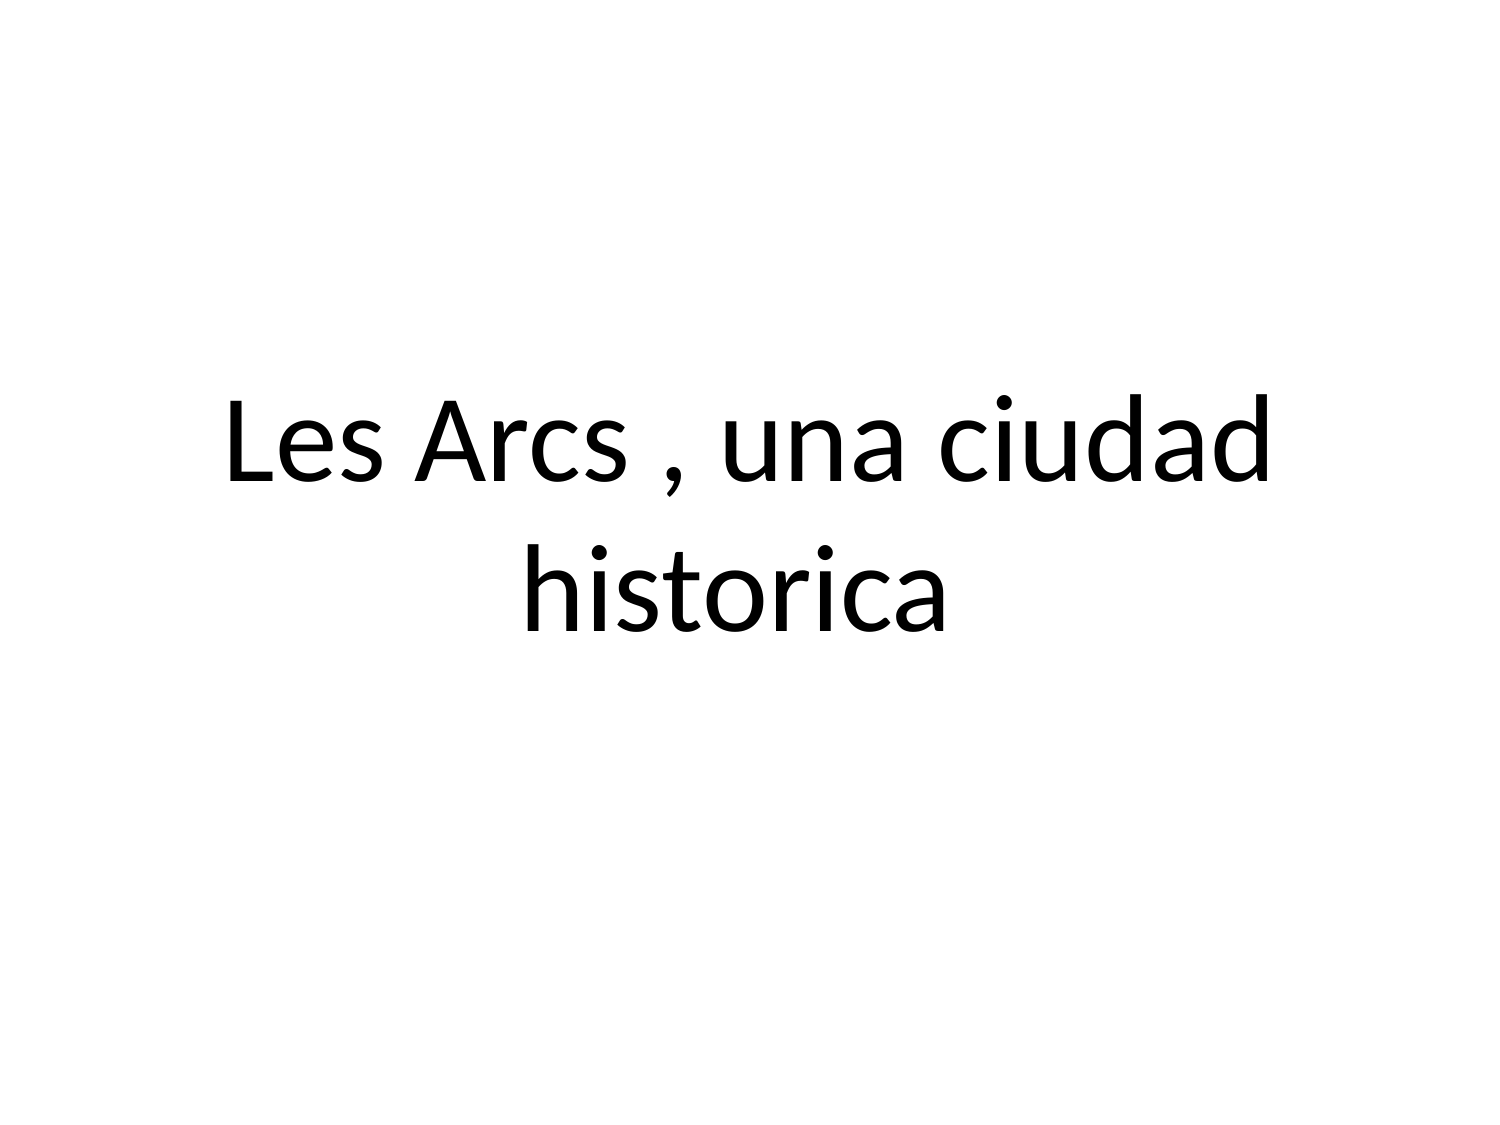

# Les Arcs , una ciudad historica